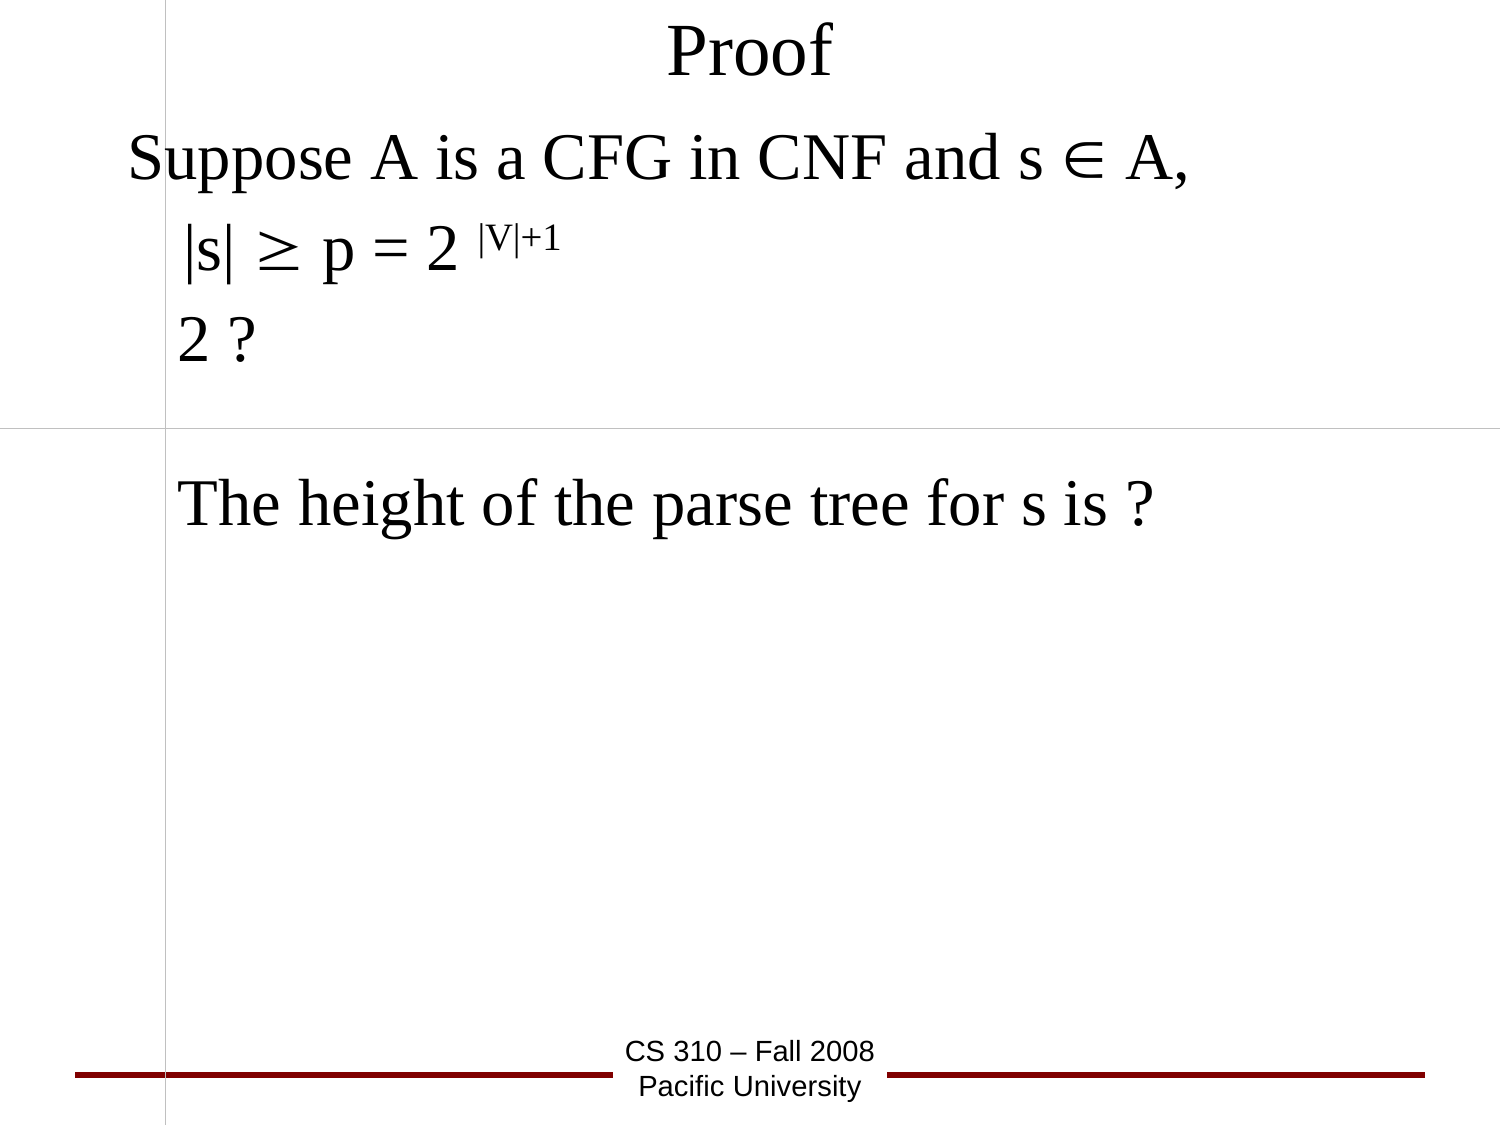

# Proof
Suppose A is a CFG in CNF and s  A,
	|s|  p = 2 |V|+1
 2 ?
 The height of the parse tree for s is ?